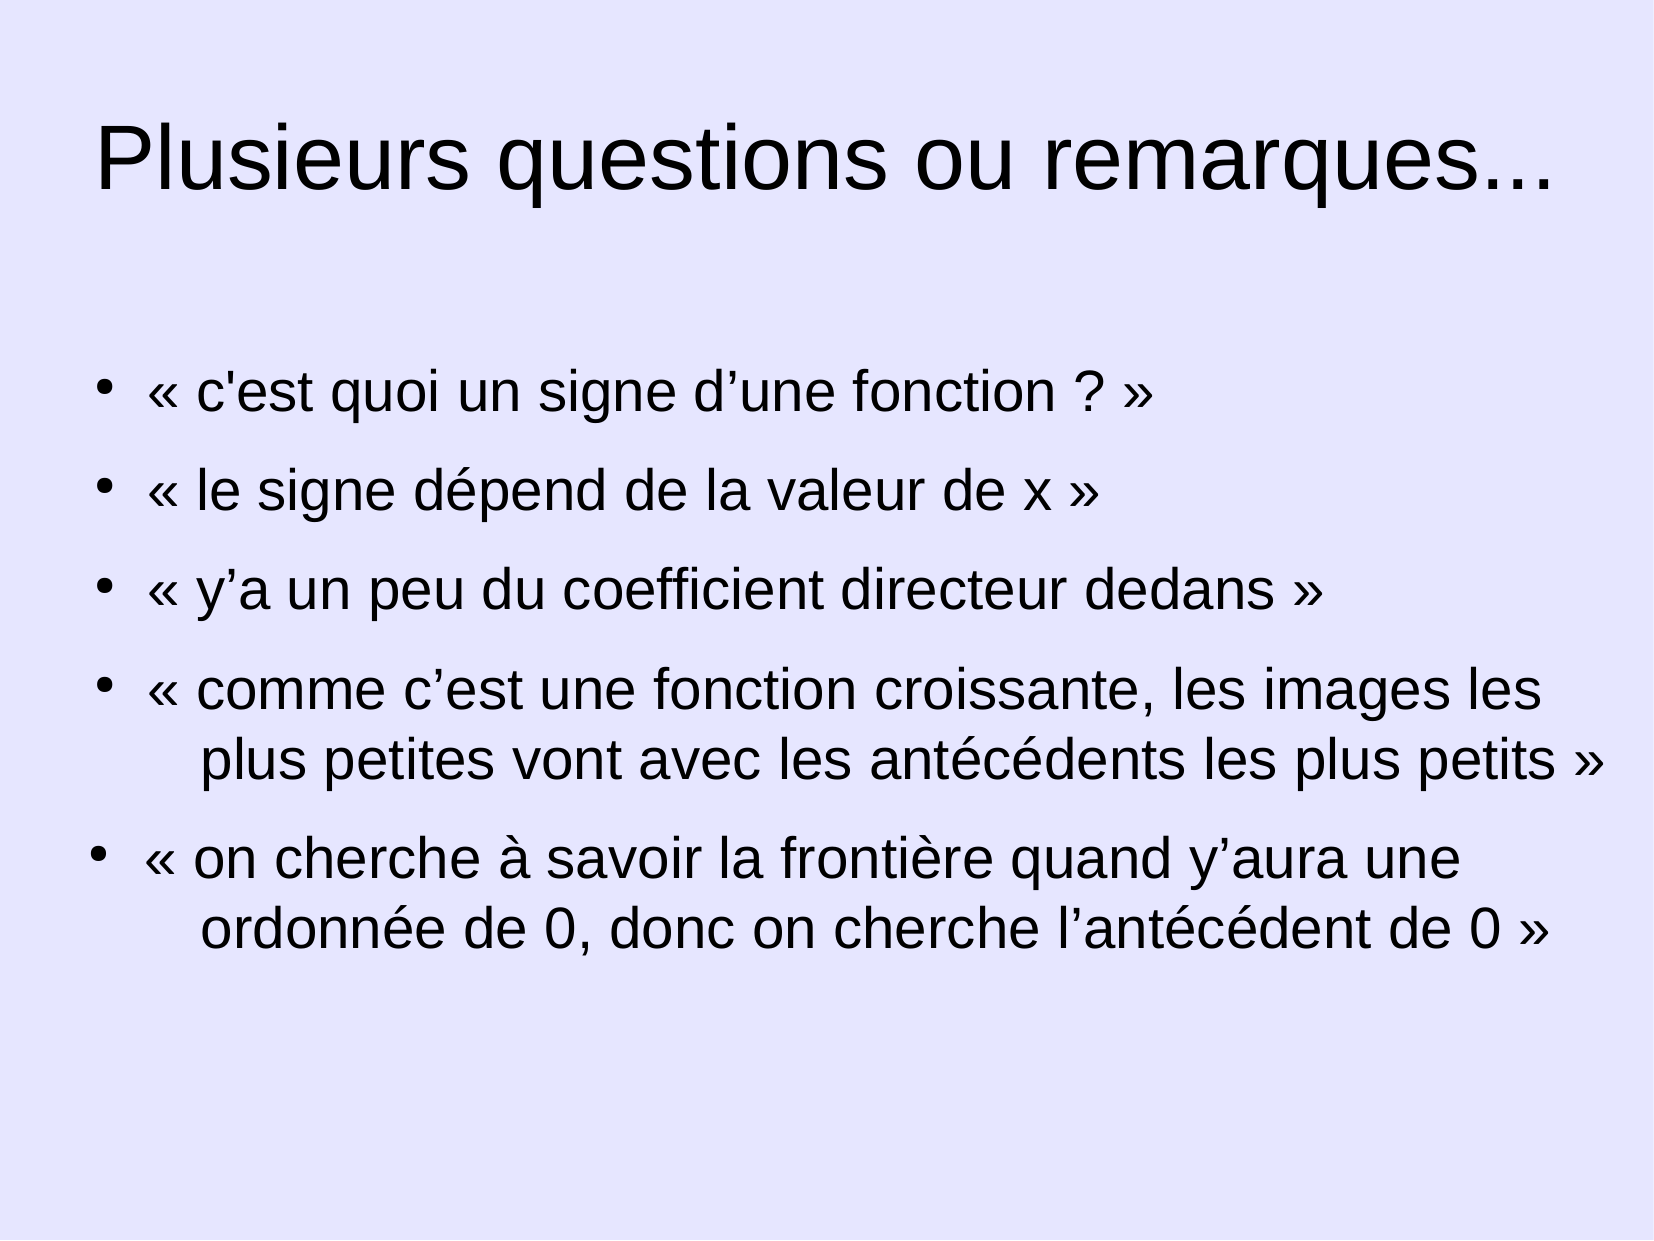

# Plusieurs questions ou remarques...
« c'est quoi un signe d’une fonction ? »
« le signe dépend de la valeur de x »
« y’a un peu du coefficient directeur dedans »
« comme c’est une fonction croissante, les images les plus petites vont avec les antécédents les plus petits »
« on cherche à savoir la frontière quand y’aura une ordonnée de 0, donc on cherche l’antécédent de 0 »